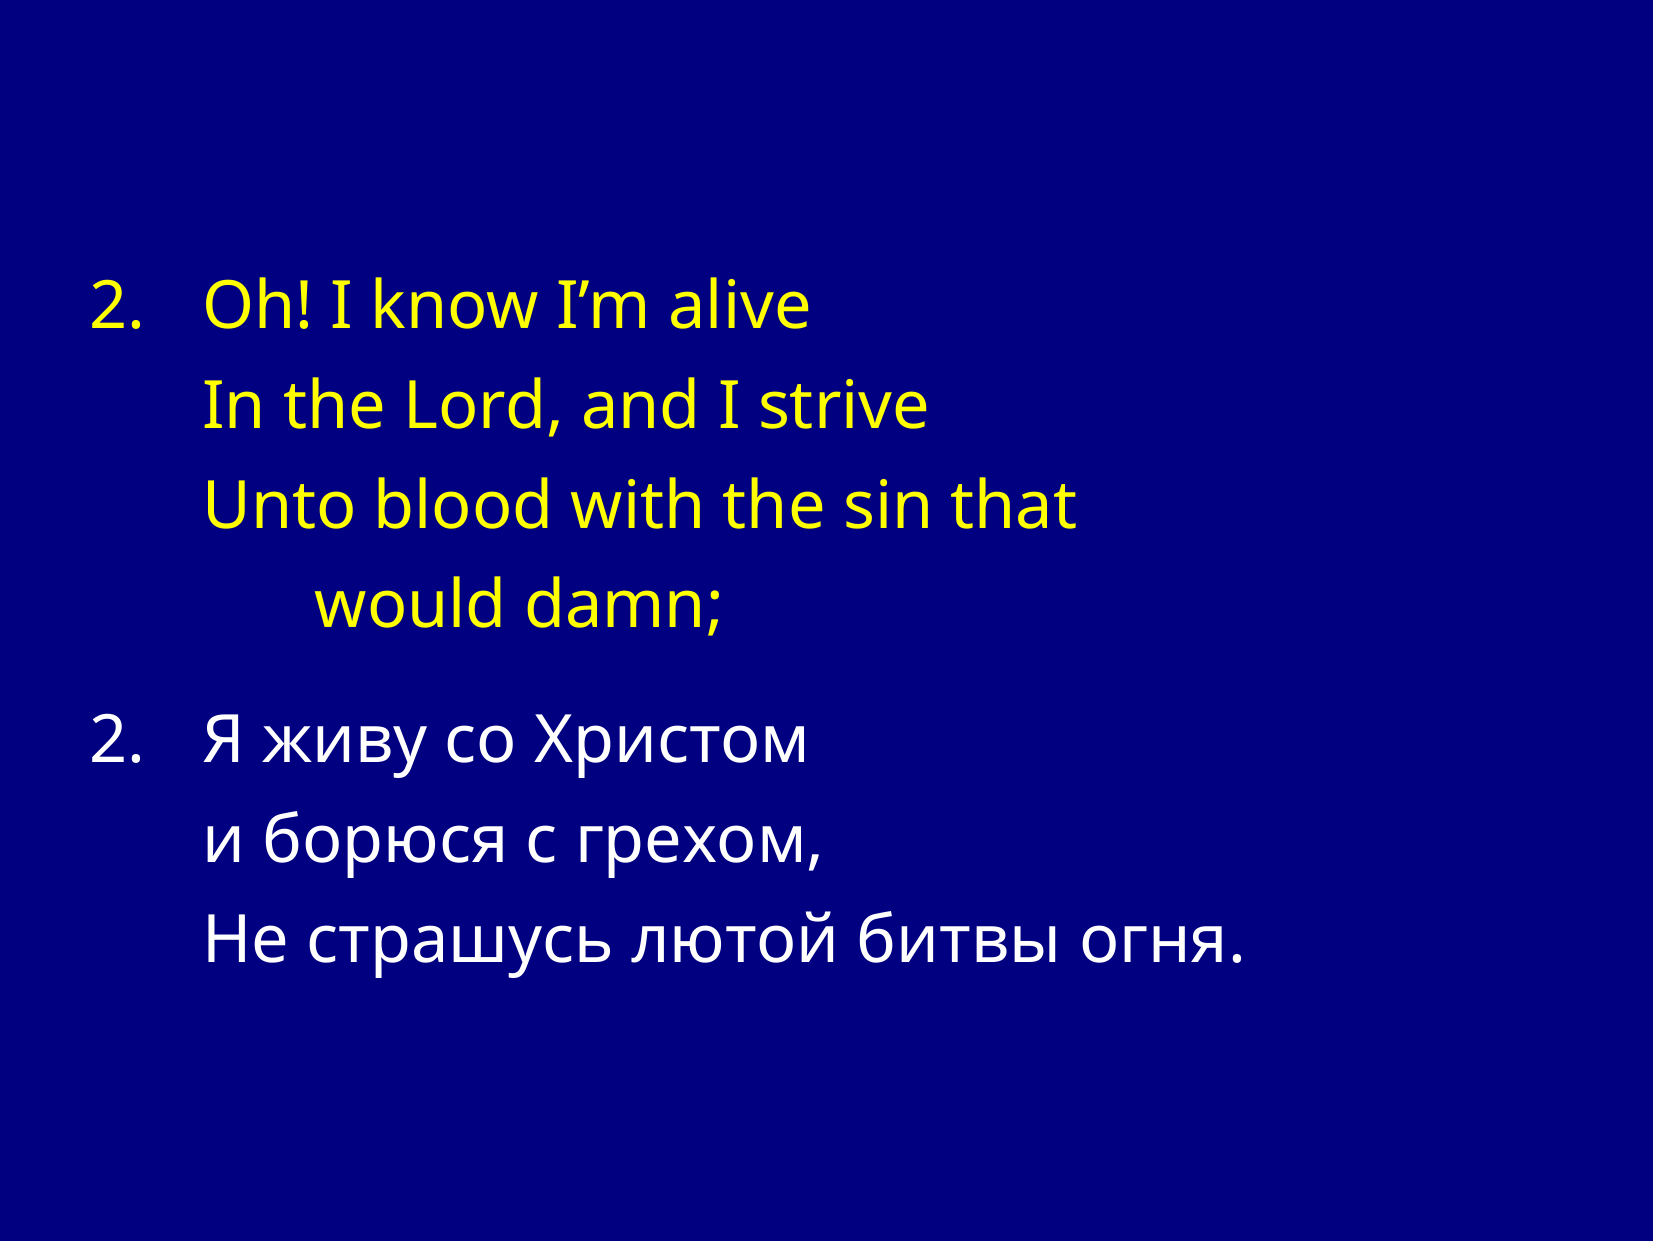

2.	Oh! I know I’m alive
	In the Lord, and I strive
	Unto blood with the sin that
		would damn;
2.	Я живу со Христом
	и борюся с грехом,
	Не страшусь лютой битвы огня.